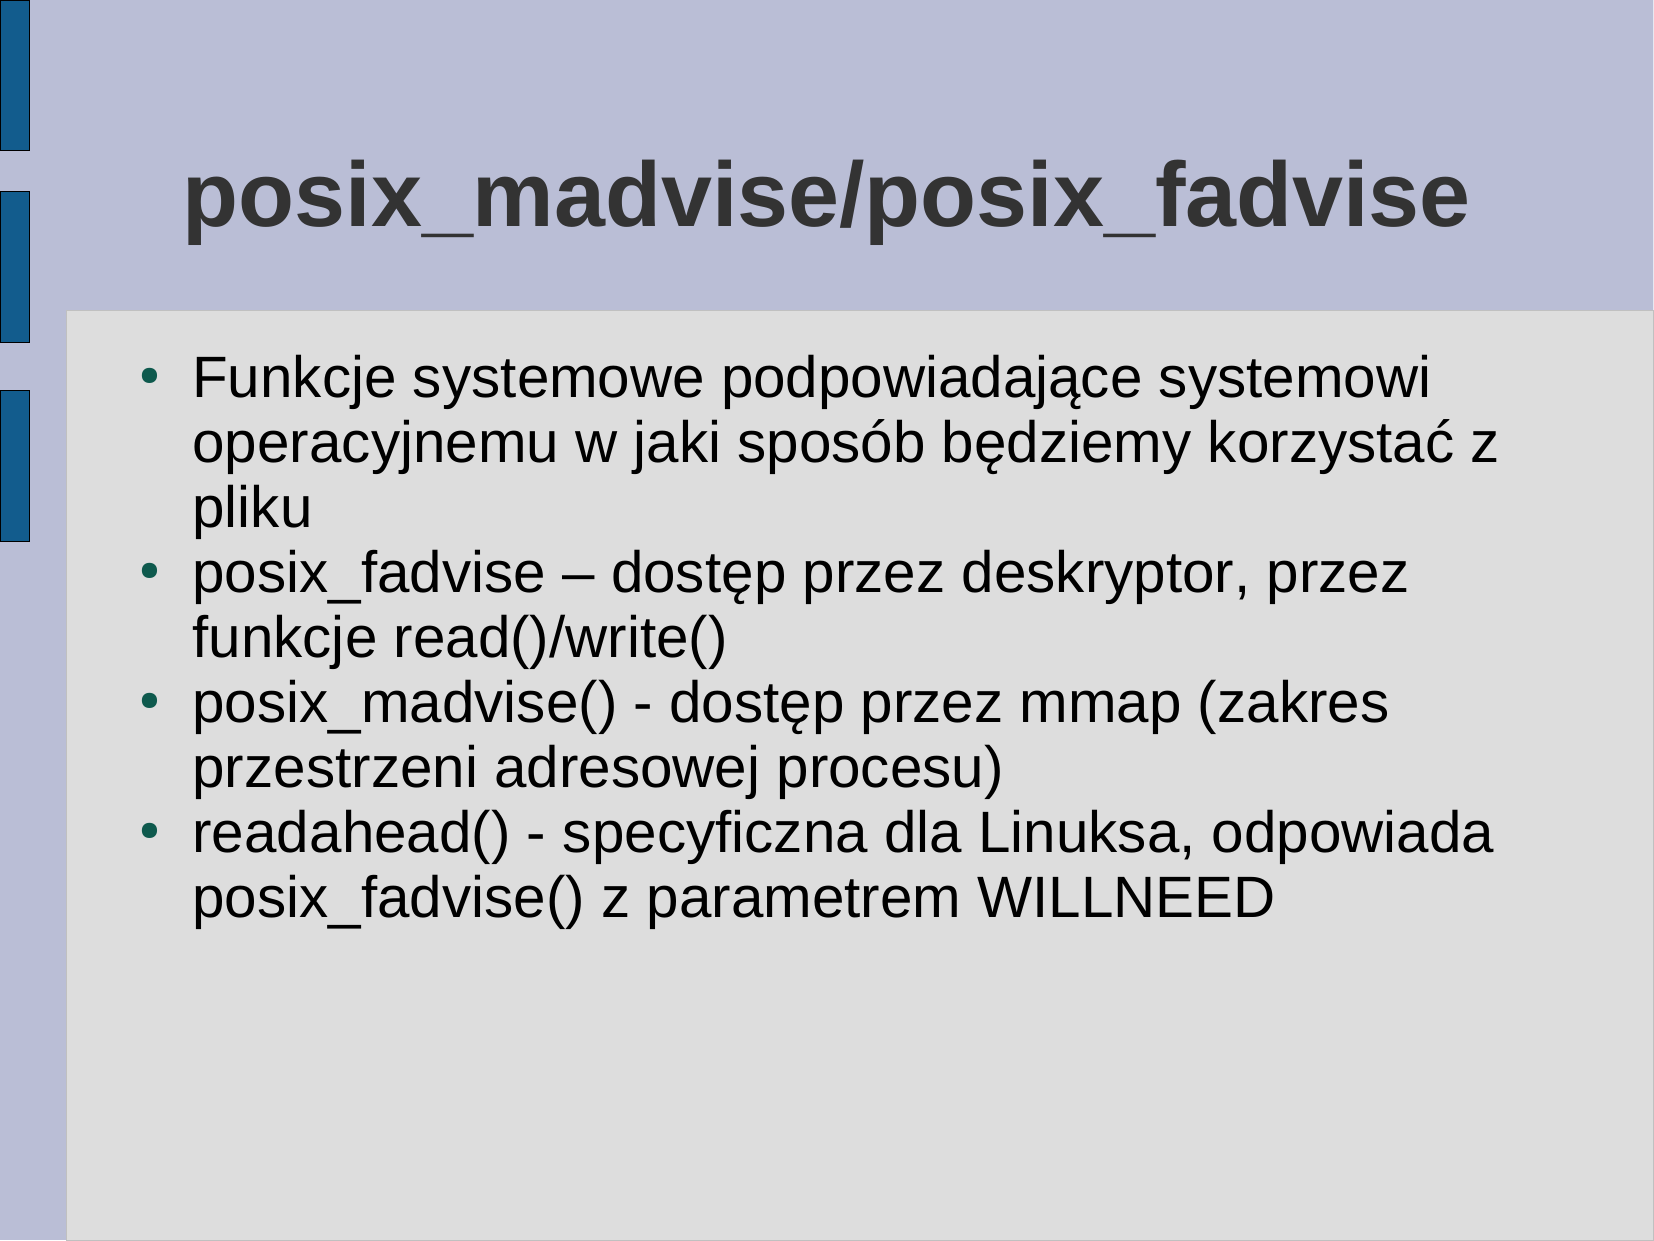

# posix_madvise/posix_fadvise
Funkcje systemowe podpowiadające systemowi operacyjnemu w jaki sposób będziemy korzystać z pliku
posix_fadvise – dostęp przez deskryptor, przez funkcje read()/write()
posix_madvise() - dostęp przez mmap (zakres przestrzeni adresowej procesu)
readahead() - specyficzna dla Linuksa, odpowiada posix_fadvise() z parametrem WILLNEED